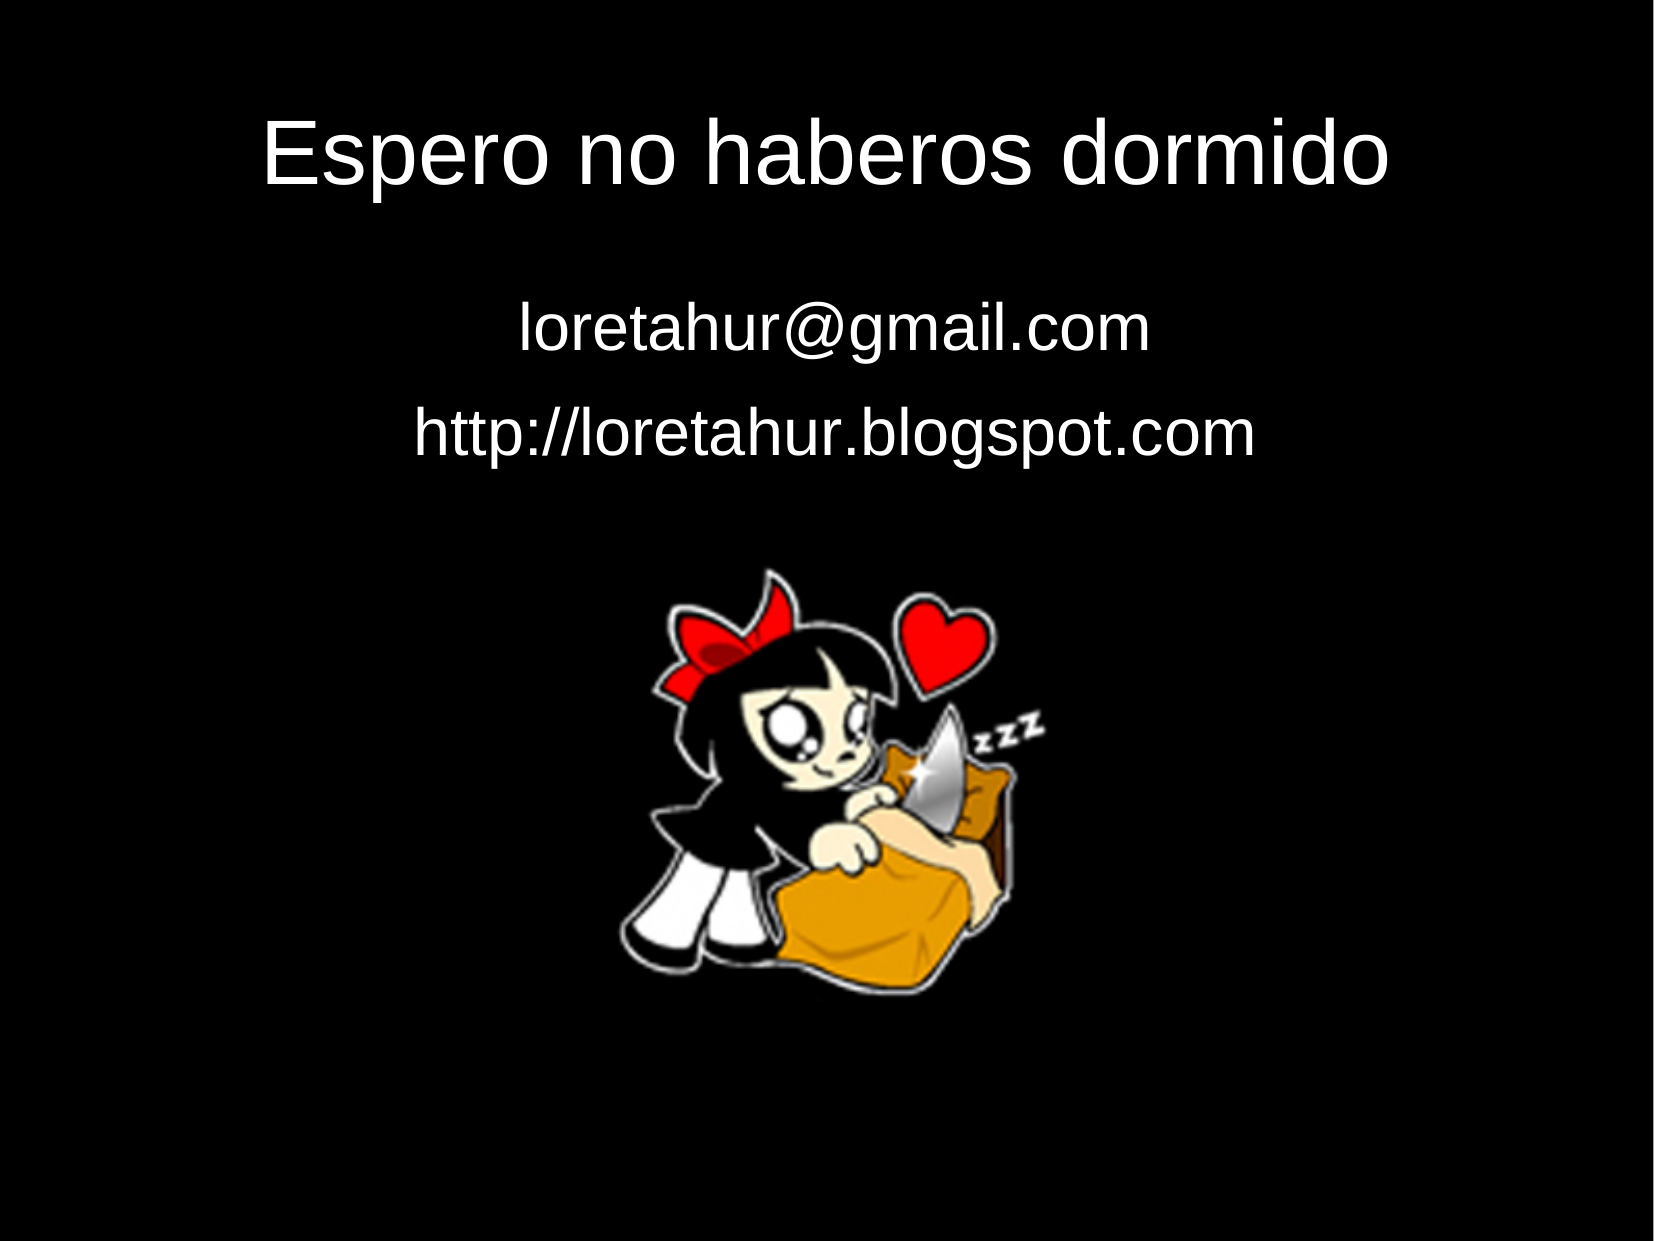

# Espero no haberos dormido
loretahur@gmail.com
http://loretahur.blogspot.com